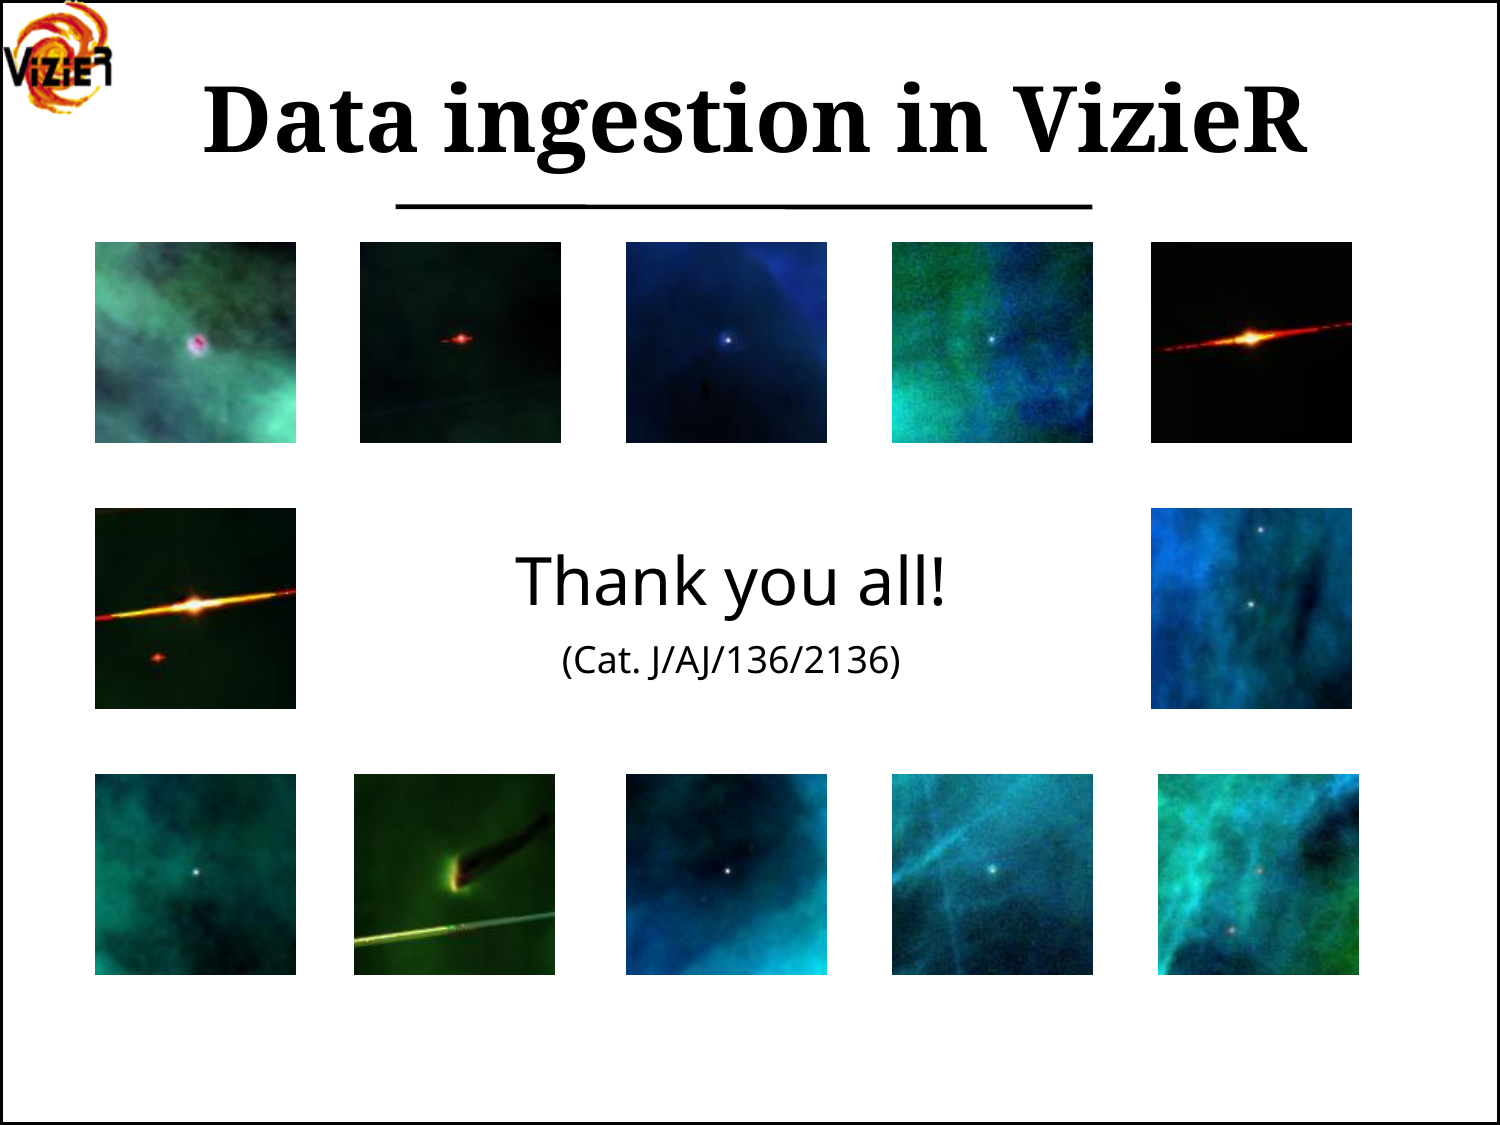

# Data ingestion in VizieR
Thank you all!
(Cat. J/AJ/136/2136)‏